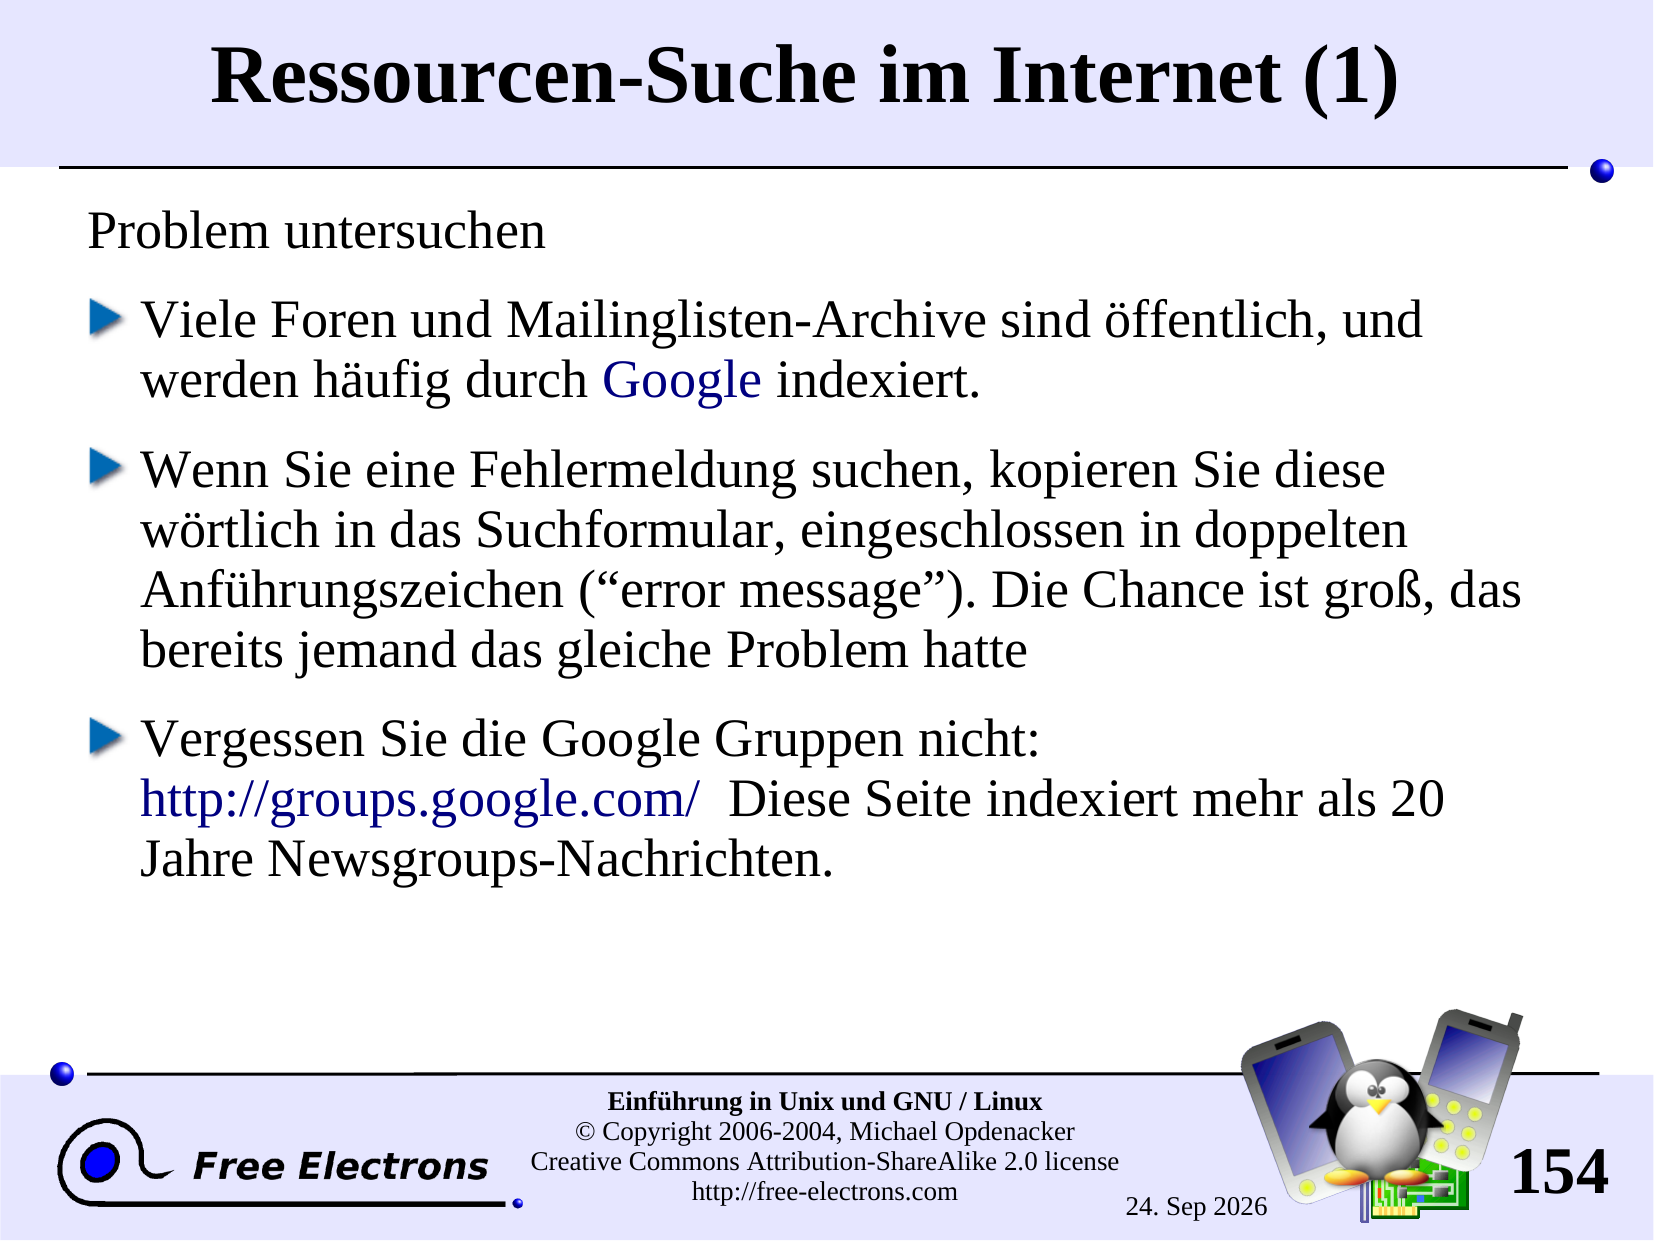

# Ressourcen-Suche im Internet (1)
Problem untersuchen
Viele Foren und Mailinglisten-Archive sind öffentlich, und werden häufig durch Google indexiert.
Wenn Sie eine Fehlermeldung suchen, kopieren Sie diese wörtlich in das Suchformular, eingeschlossen in doppelten Anführungszeichen (“error message”). Die Chance ist groß, das bereits jemand das gleiche Problem hatte
Vergessen Sie die Google Gruppen nicht: http://groups.google.com/ Diese Seite indexiert mehr als 20 Jahre Newsgroups-Nachrichten.